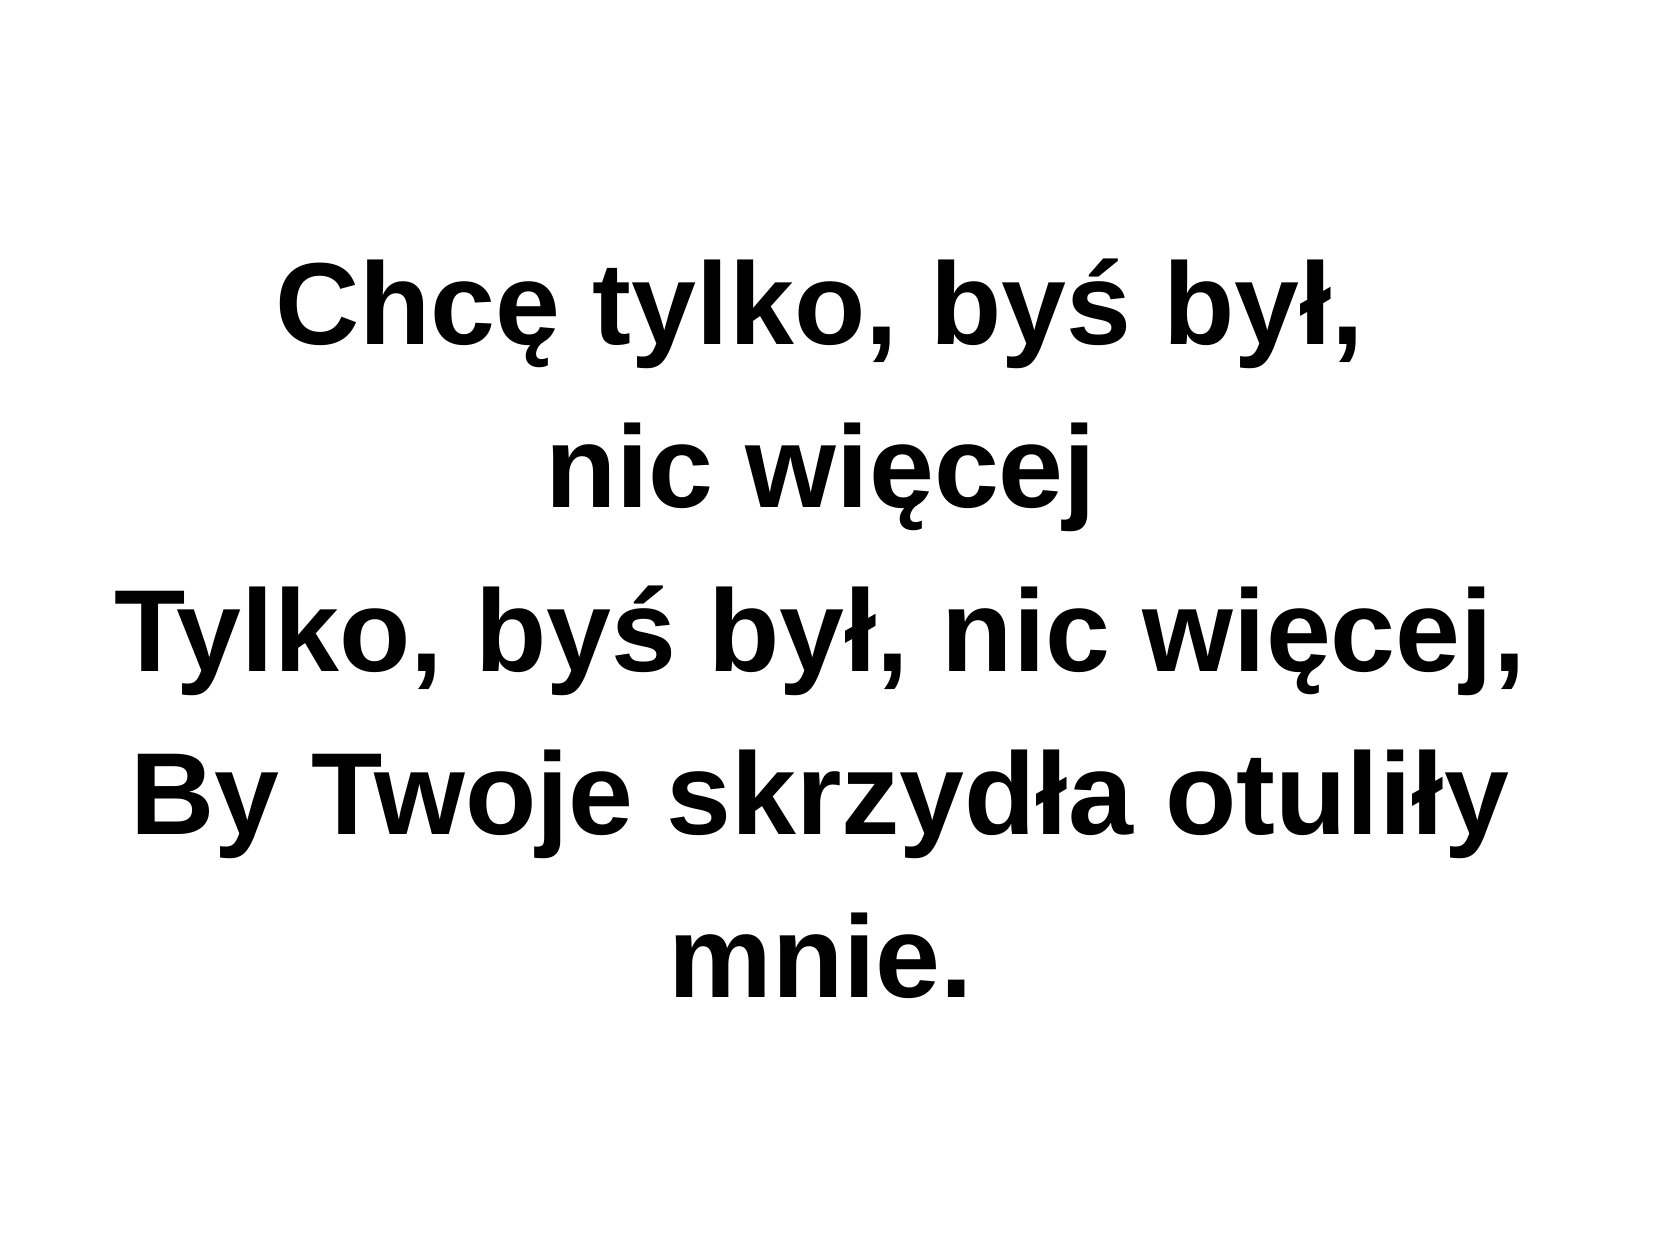

# Chcę tylko, byś był,
nic więcej
Tylko, byś był, nic więcej,
By Twoje skrzydła otuliły mnie.